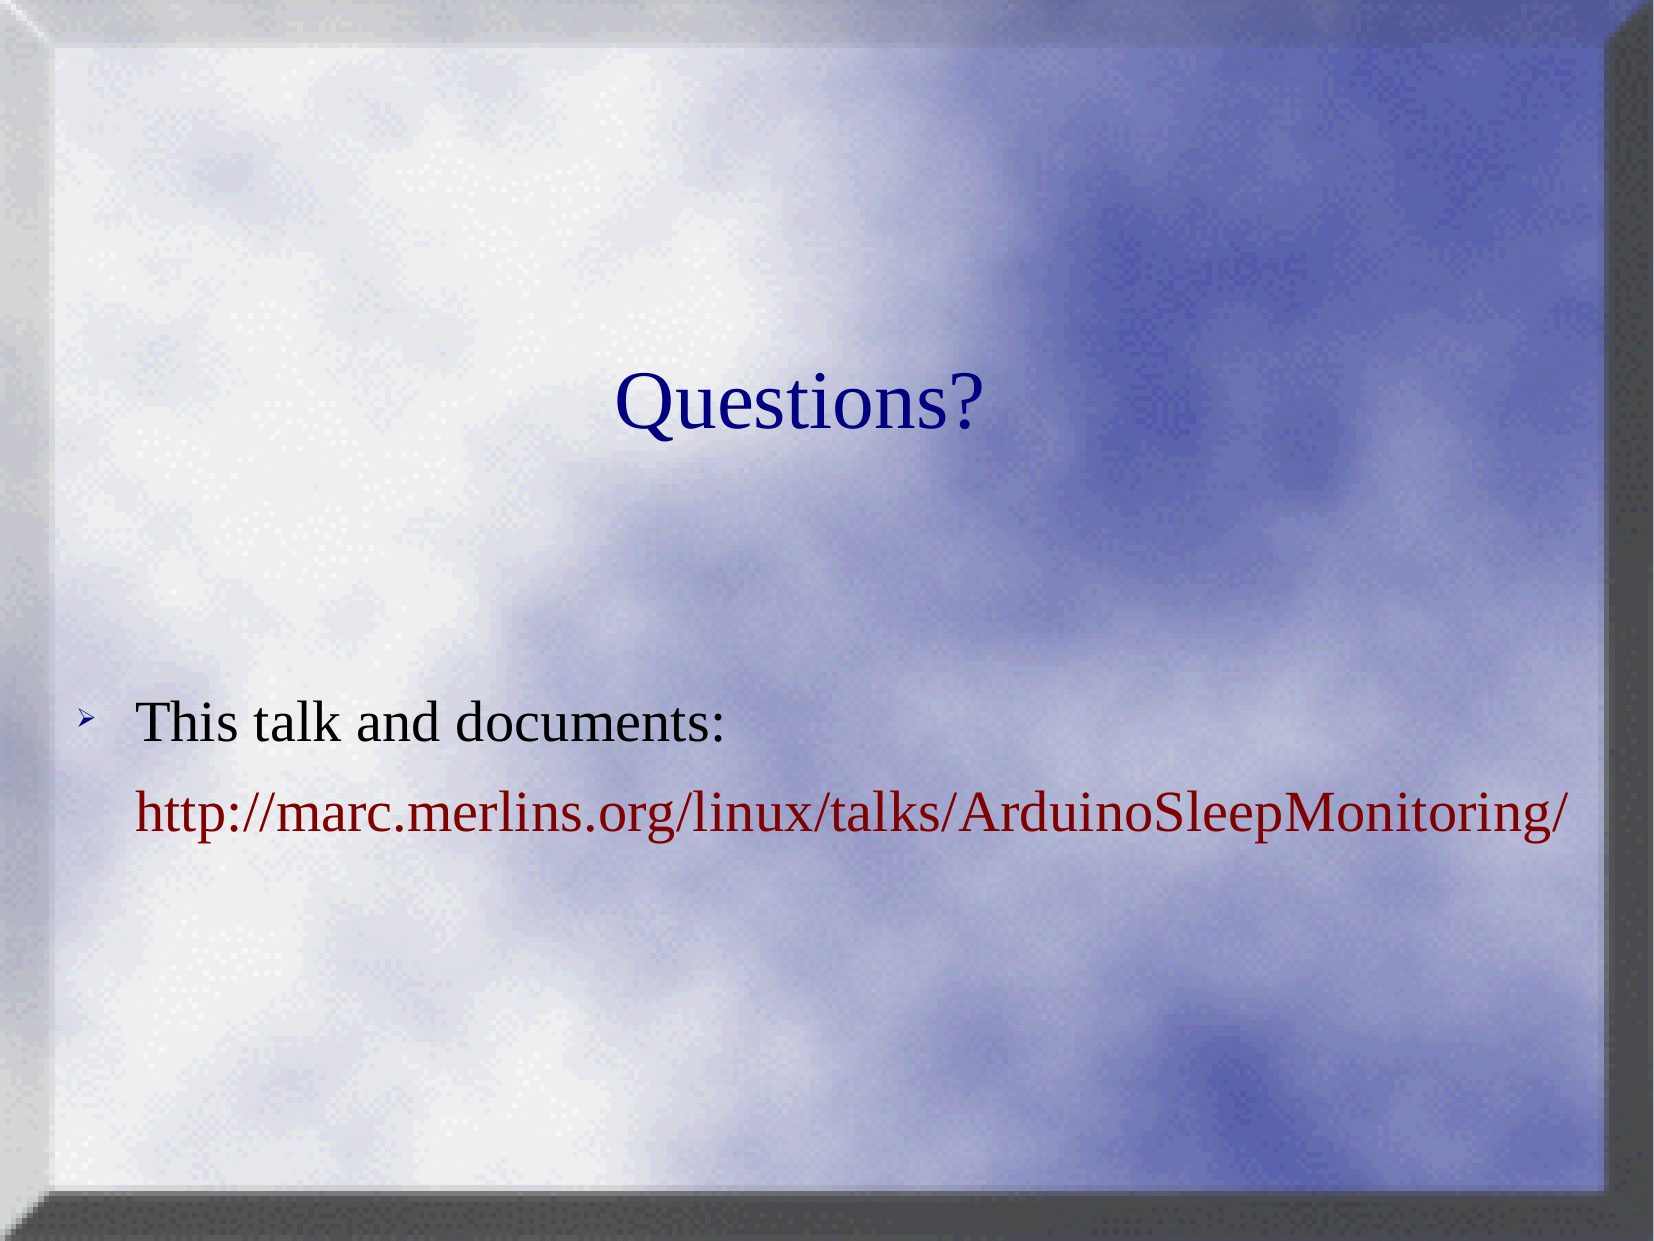

# Questions?
This talk and documents:
http://marc.merlins.org/linux/talks/ArduinoSleepMonitoring/